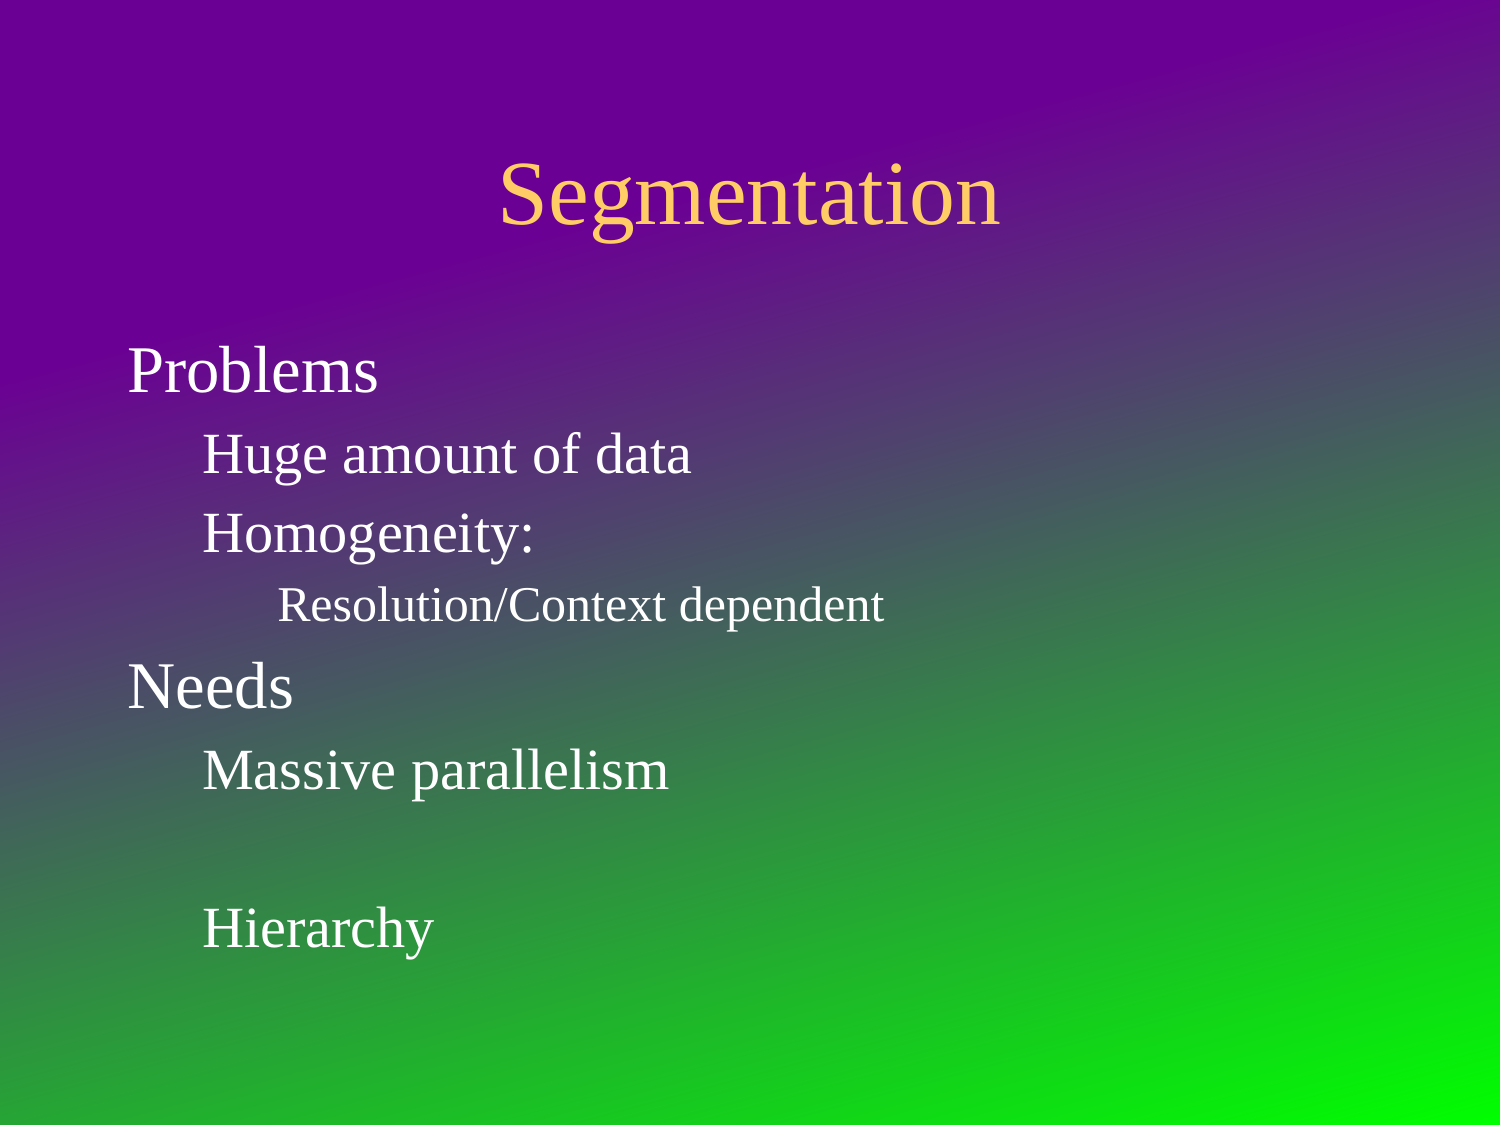

# Segmentation
Problems
Huge amount of data
Homogeneity:
Resolution/Context dependent
Needs
Massive parallelism
Hierarchy